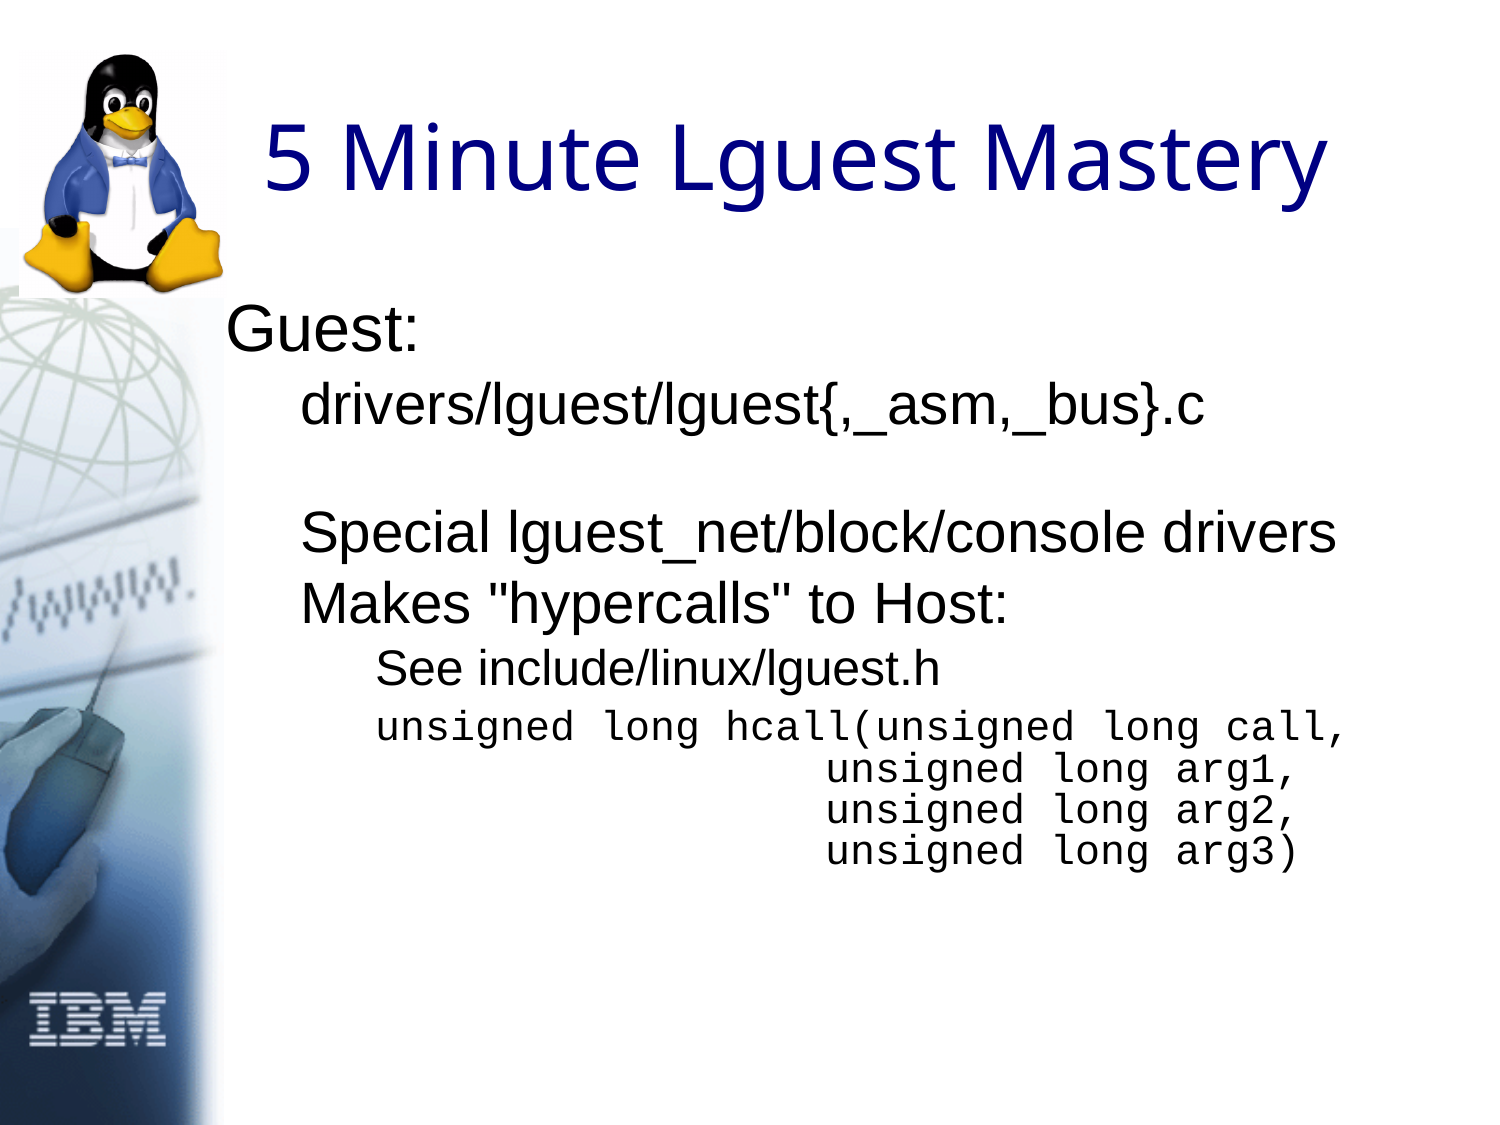

# 5 Minute Lguest Mastery
Guest:
drivers/lguest/lguest{,_asm,_bus}.c
Special lguest_net/block/console drivers
Makes "hypercalls" to Host:
See include/linux/lguest.h
unsigned long hcall(unsigned long call,
					 unsigned long arg1,
					 unsigned long arg2,
					 unsigned long arg3)